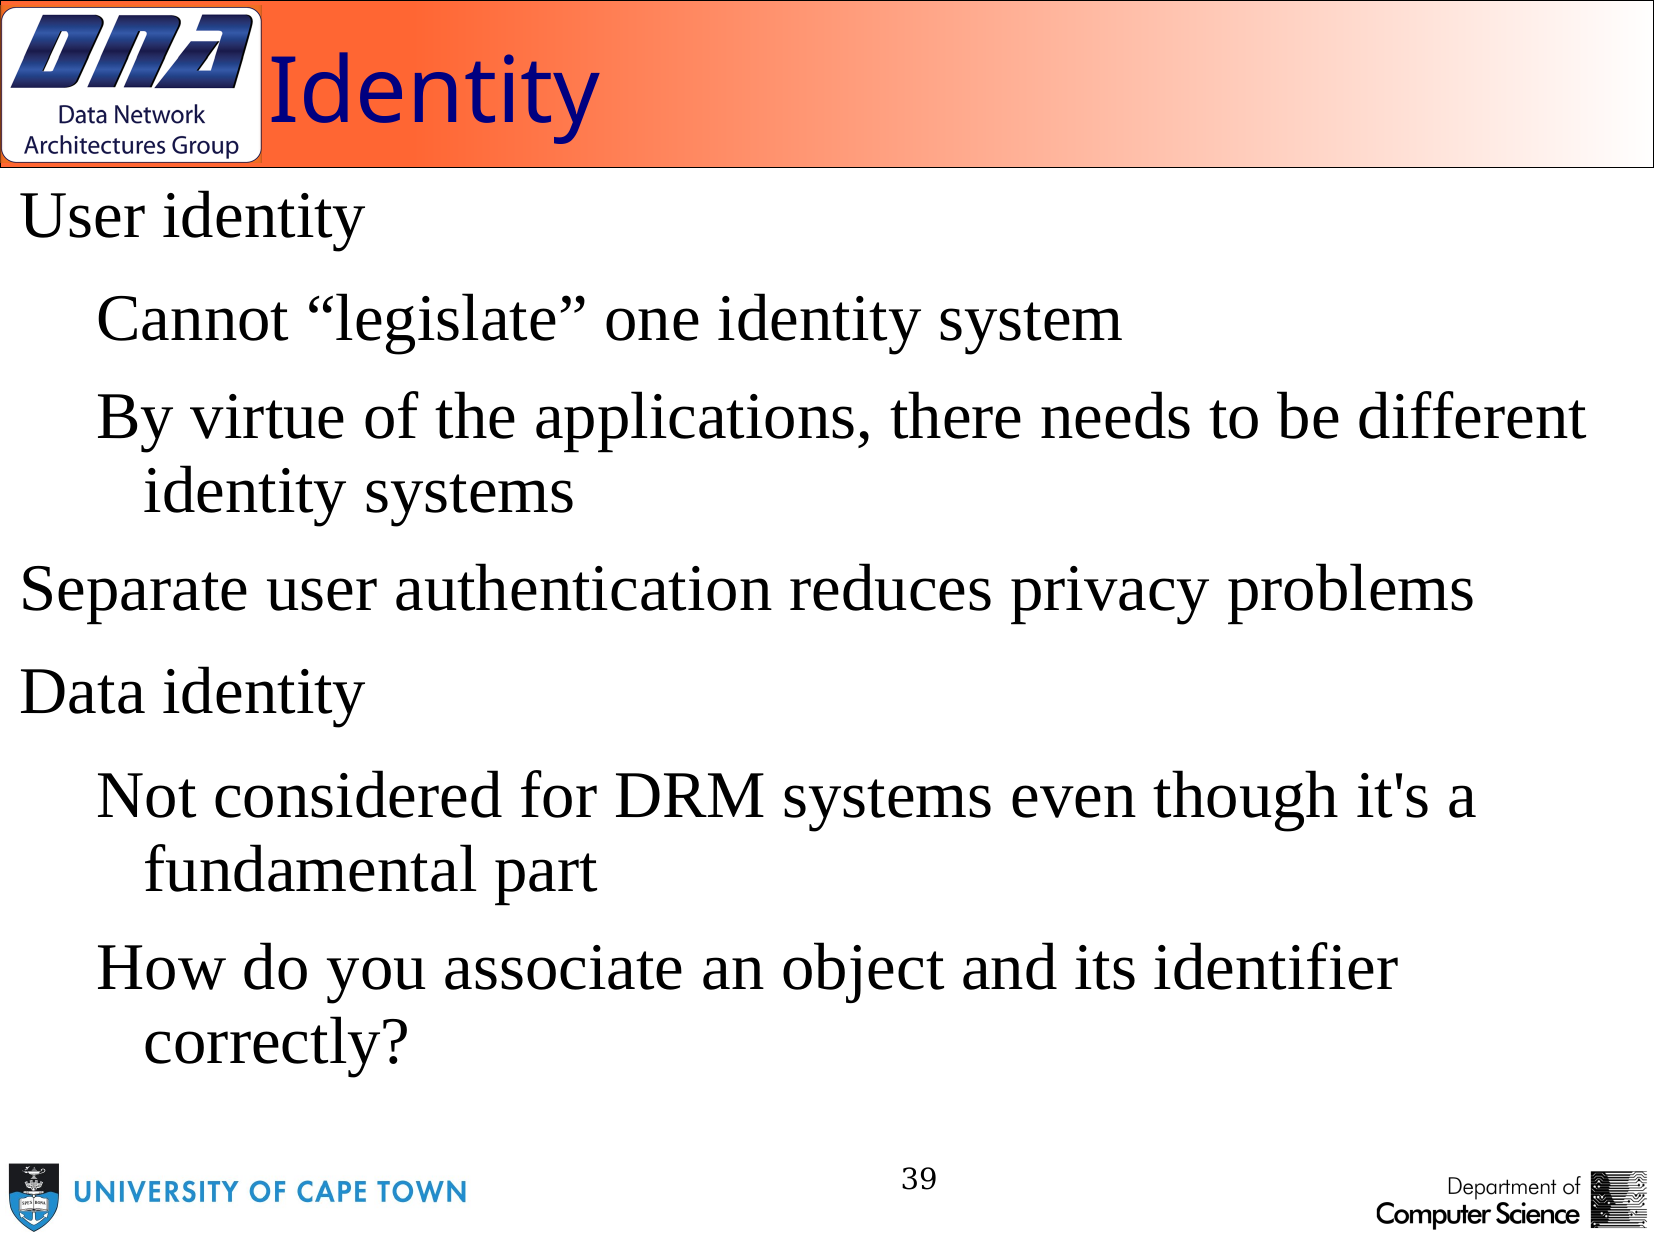

# Identity
User identity
Cannot “legislate” one identity system
By virtue of the applications, there needs to be different identity systems
Separate user authentication reduces privacy problems
Data identity
Not considered for DRM systems even though it's a fundamental part
How do you associate an object and its identifier correctly?
39